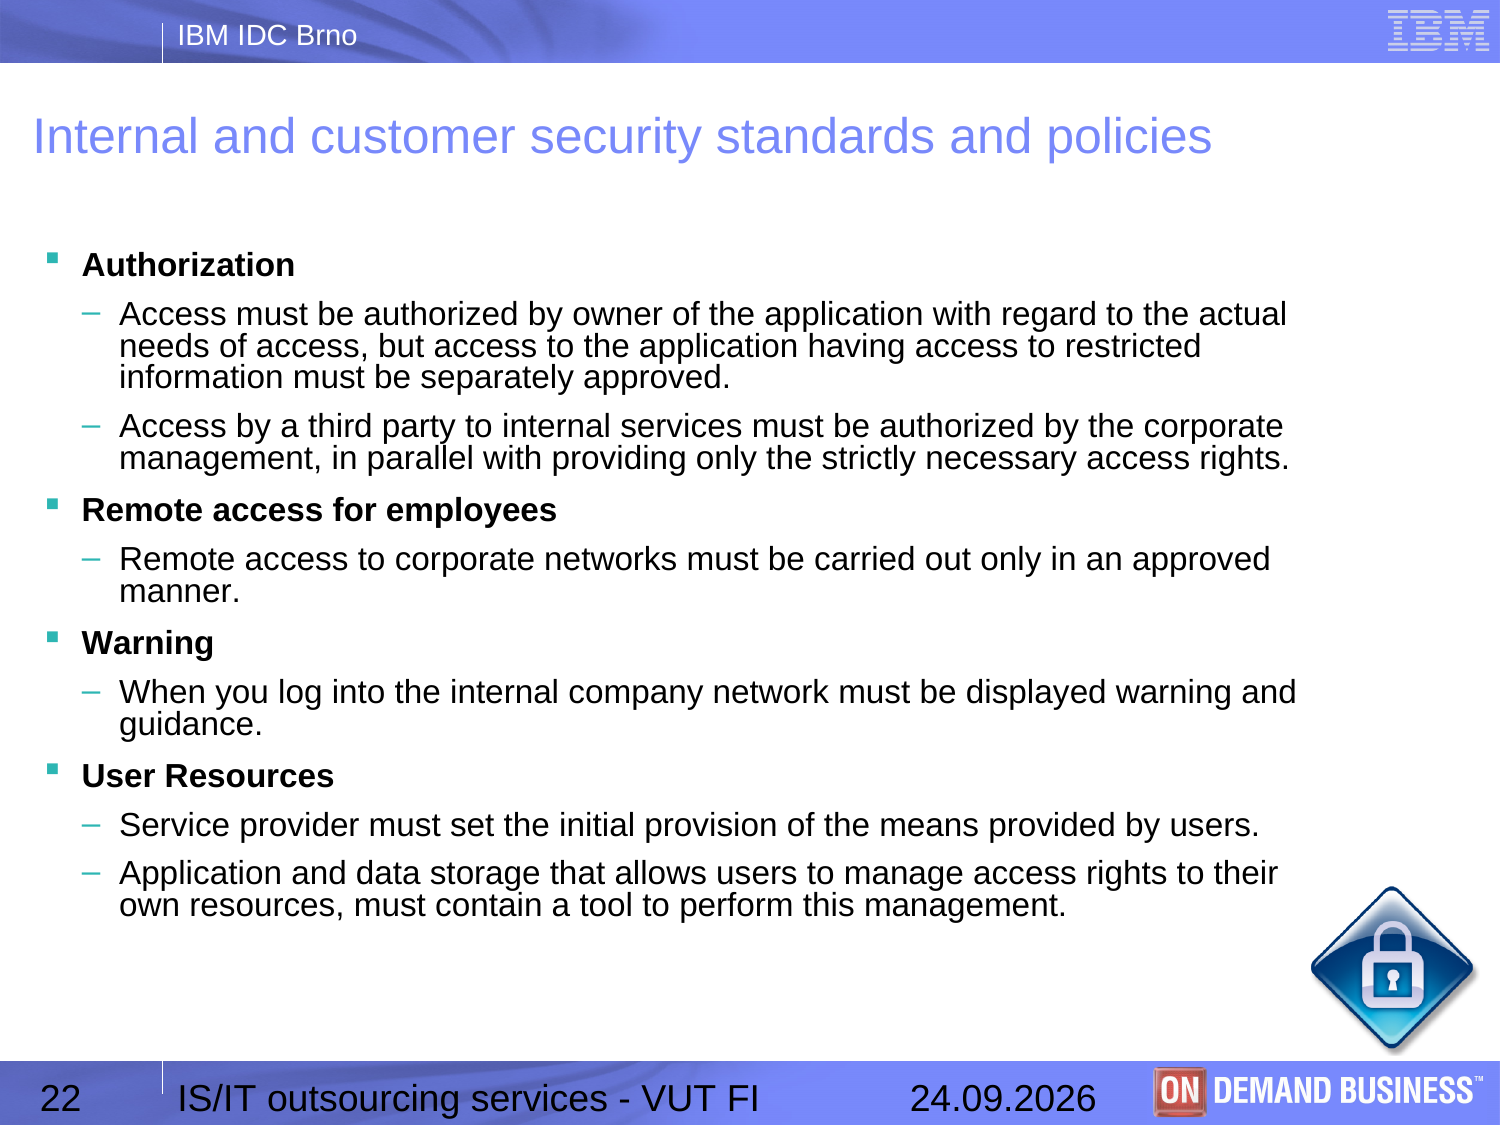

# Internal and customer security standards and policies
Authorization
Access must be authorized by owner of the application with regard to the actual needs of access, but access to the application having access to restricted information must be separately approved.
Access by a third party to internal services must be authorized by the corporate management, in parallel with providing only the strictly necessary access rights.
Remote access for employees
Remote access to corporate networks must be carried out only in an approved manner.
Warning
When you log into the internal company network must be displayed warning and guidance.
User Resources
Service provider must set the initial provision of the means provided by users.
Application and data storage that allows users to manage access rights to their own resources, must contain a tool to perform this management.
22
IS/IT outsourcing services - VUT FI